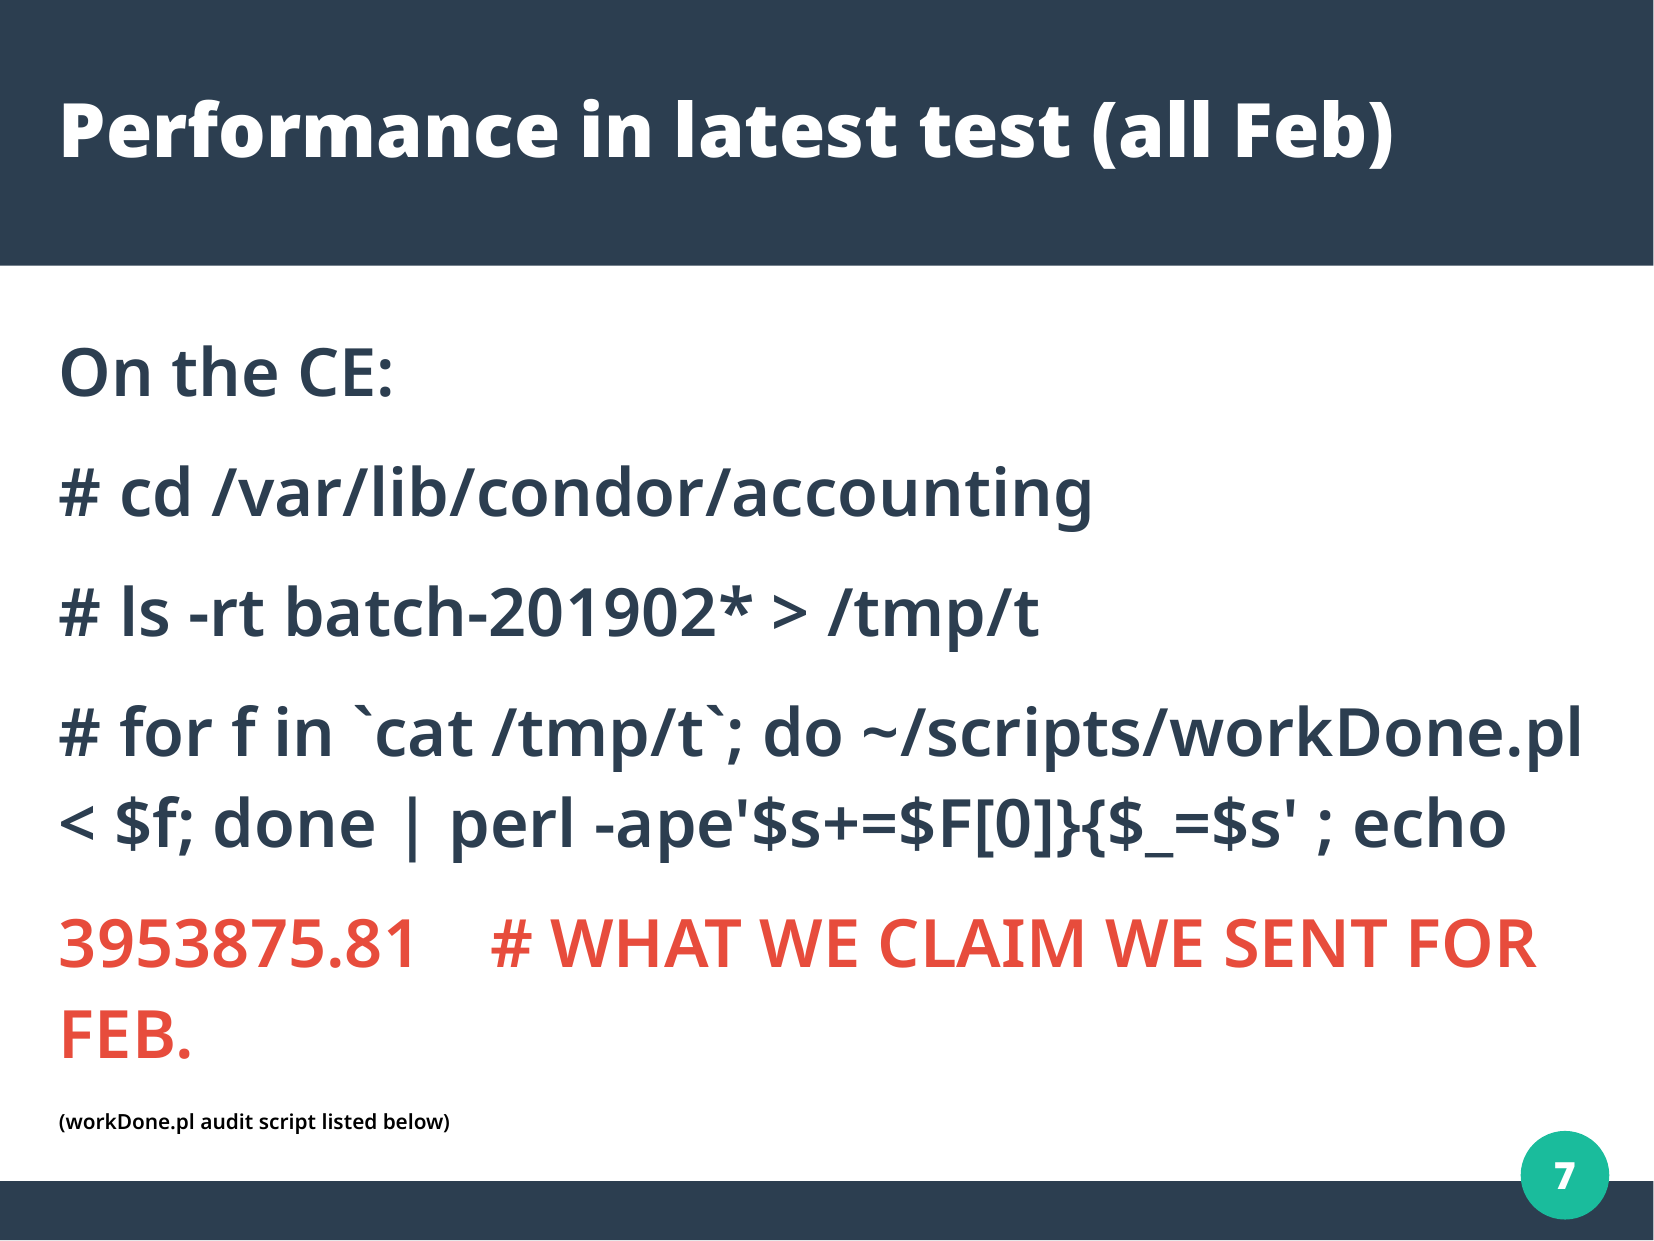

# Performance in latest test (all Feb)
On the CE:
# cd /var/lib/condor/accounting
# ls -rt batch-201902* > /tmp/t
# for f in `cat /tmp/t`; do ~/scripts/workDone.pl < $f; done | perl -ape'$s+=$F[0]}{$_=$s' ; echo
3953875.81 # WHAT WE CLAIM WE SENT FOR FEB.
(workDone.pl audit script listed below)
7